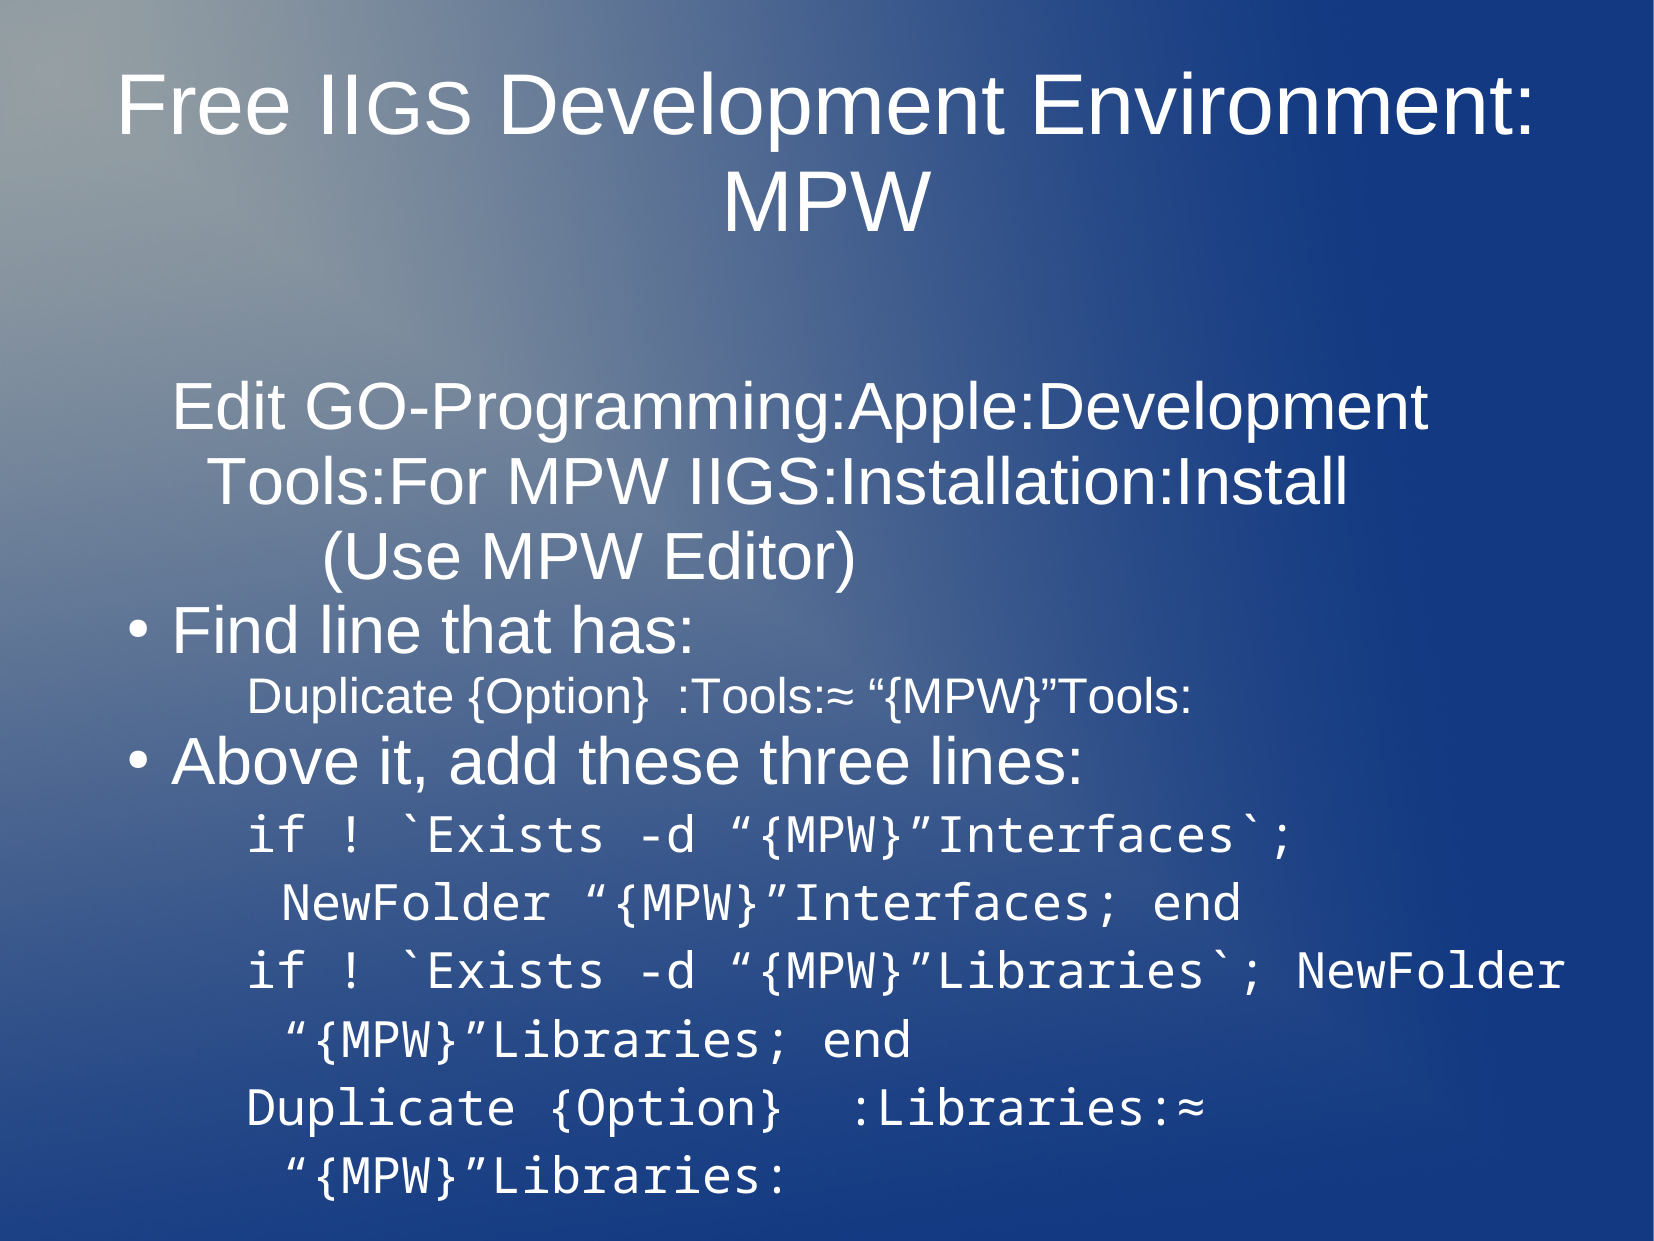

# Free IIGS Development Environment: MPW
Edit GO-Programming:Apple:Development Tools:For MPW IIGS:Installation:Install
(Use MPW Editor)
Find line that has:
Duplicate {Option} :Tools:≈ “{MPW}”Tools:
Above it, add these three lines:
if ! `Exists -d “{MPW}”Interfaces`; NewFolder “{MPW}”Interfaces; end
if ! `Exists -d “{MPW}”Libraries`; NewFolder “{MPW}”Libraries; end
Duplicate {Option} :Libraries:≈ “{MPW}”Libraries: